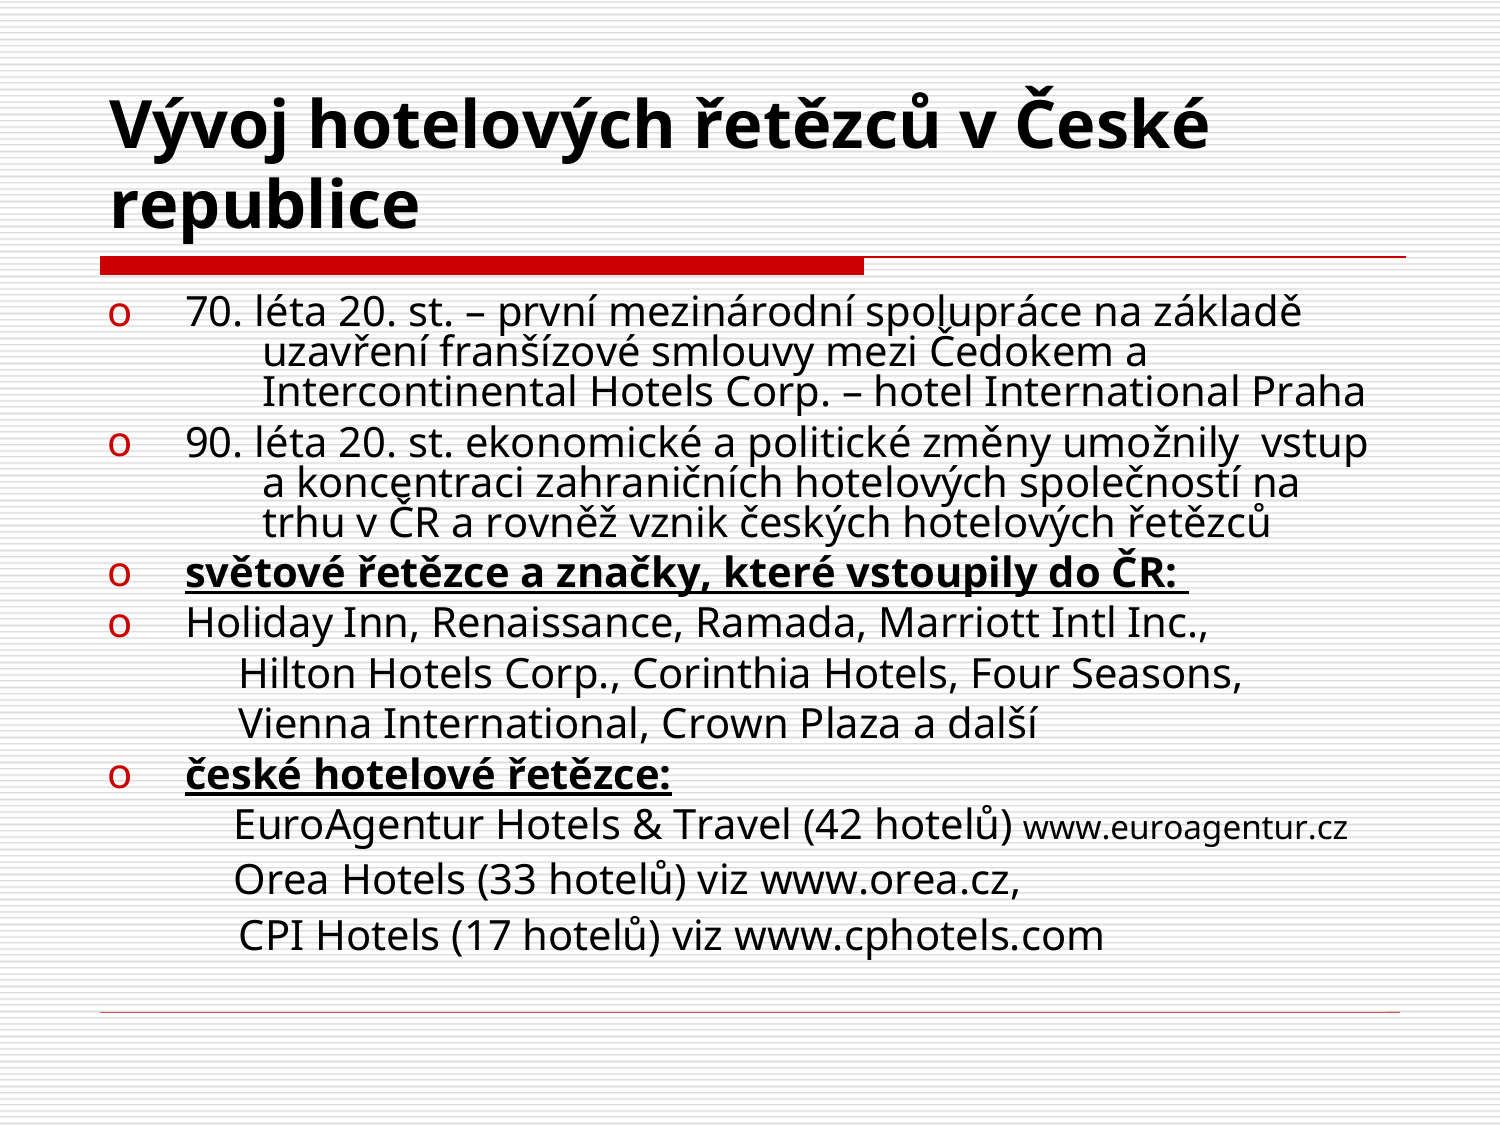

# Vývoj hotelových řetězců v České republice
70. léta 20. st. – první mezinárodní spolupráce na základě uzavření franšízové smlouvy mezi Čedokem a Intercontinental Hotels Corp. – hotel International Praha
90. léta 20. st. ekonomické a politické změny umožnily vstup a koncentraci zahraničních hotelových společností na trhu v ČR a rovněž vznik českých hotelových řetězců
světové řetězce a značky, které vstoupily do ČR:
Holiday Inn, Renaissance, Ramada, Marriott Intl Inc.,
 Hilton Hotels Corp., Corinthia Hotels, Four Seasons,
 Vienna International, Crown Plaza a další
české hotelové řetězce:
 EuroAgentur Hotels & Travel (42 hotelů) www.euroagentur.cz
 Orea Hotels (33 hotelů) viz www.orea.cz,
 CPI Hotels (17 hotelů) viz www.cphotels.com